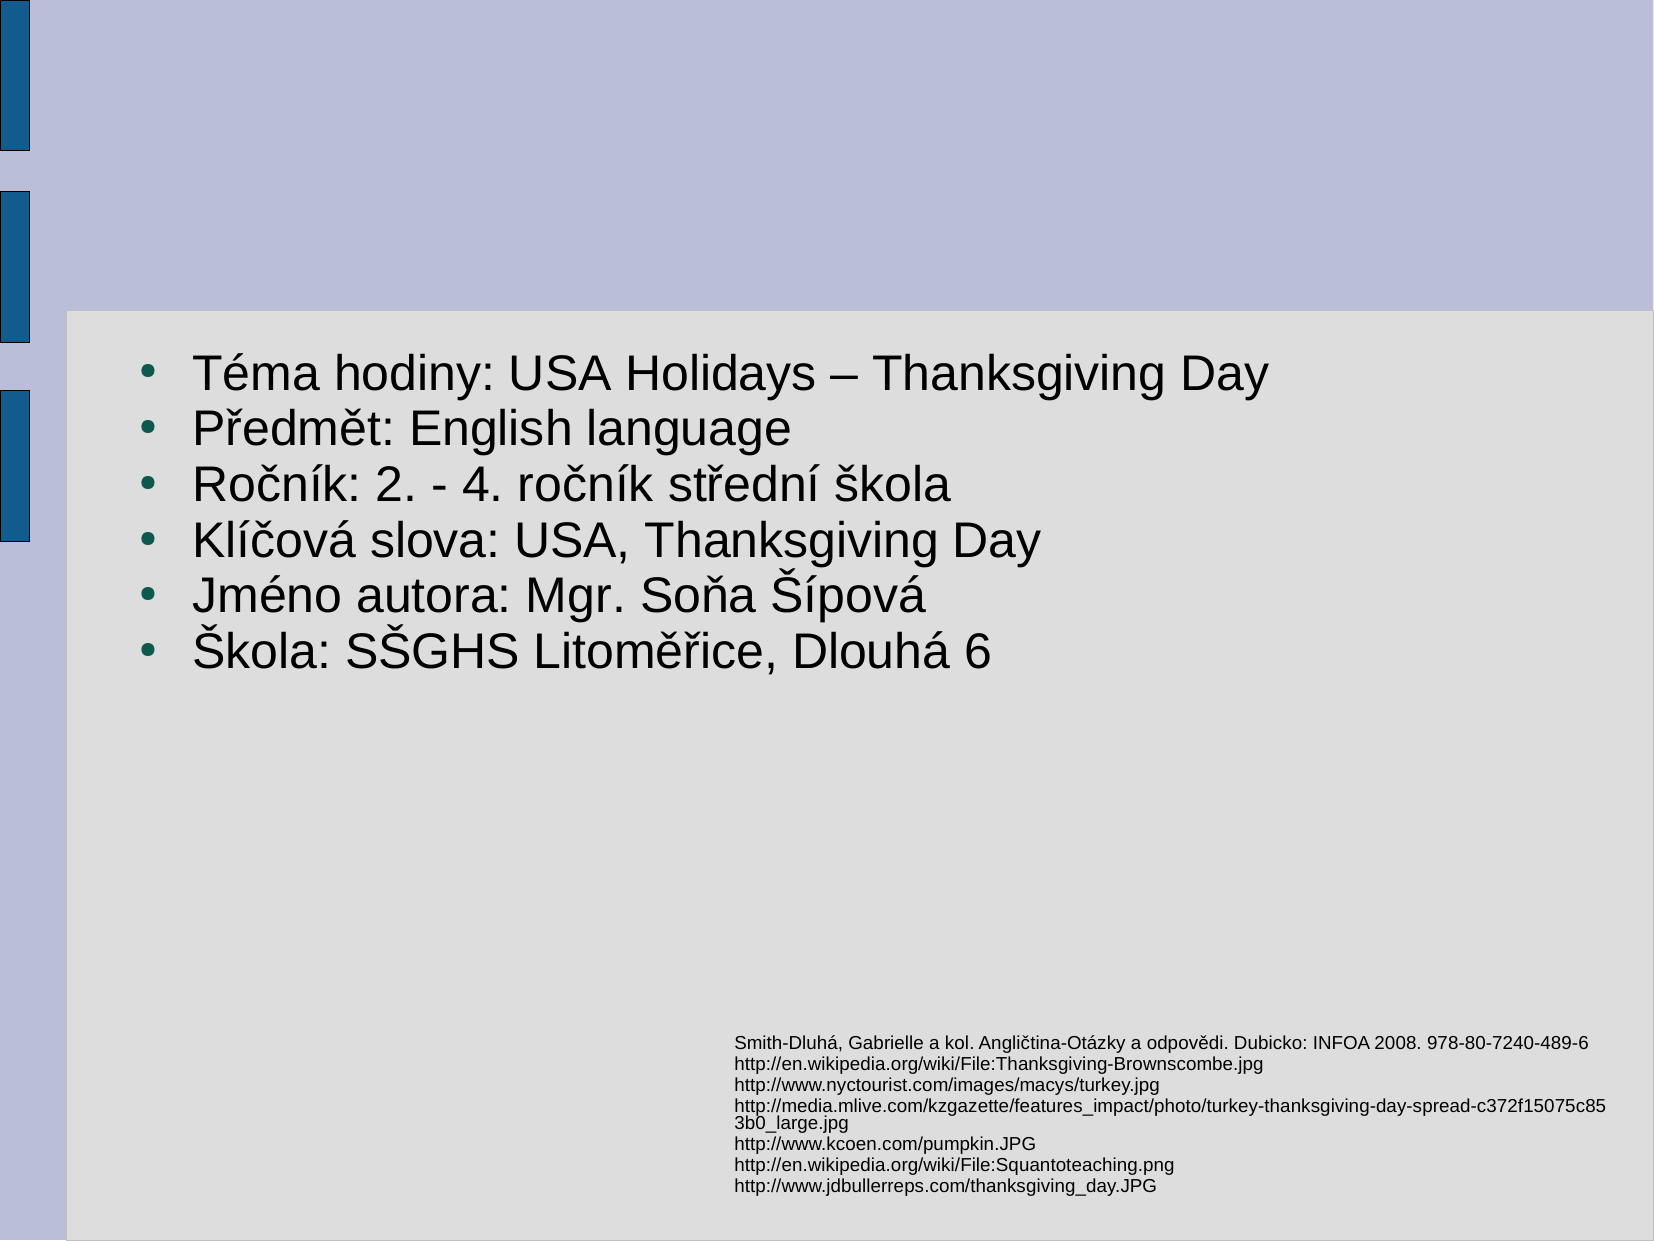

# Téma hodiny: USA Holidays – Thanksgiving Day
Předmět: English language
Ročník: 2. - 4. ročník střední škola
Klíčová slova: USA, Thanksgiving Day
Jméno autora: Mgr. Soňa Šípová
Škola: SŠGHS Litoměřice, Dlouhá 6
Smith-Dluhá, Gabrielle a kol. Angličtina-Otázky a odpovědi. Dubicko: INFOA 2008. 978-80-7240-489-6
http://en.wikipedia.org/wiki/File:Thanksgiving-Brownscombe.jpg
http://www.nyctourist.com/images/macys/turkey.jpg
http://media.mlive.com/kzgazette/features_impact/photo/turkey-thanksgiving-day-spread-c372f15075c853b0_large.jpg
http://www.kcoen.com/pumpkin.JPG
http://en.wikipedia.org/wiki/File:Squantoteaching.png
http://www.jdbullerreps.com/thanksgiving_day.JPG